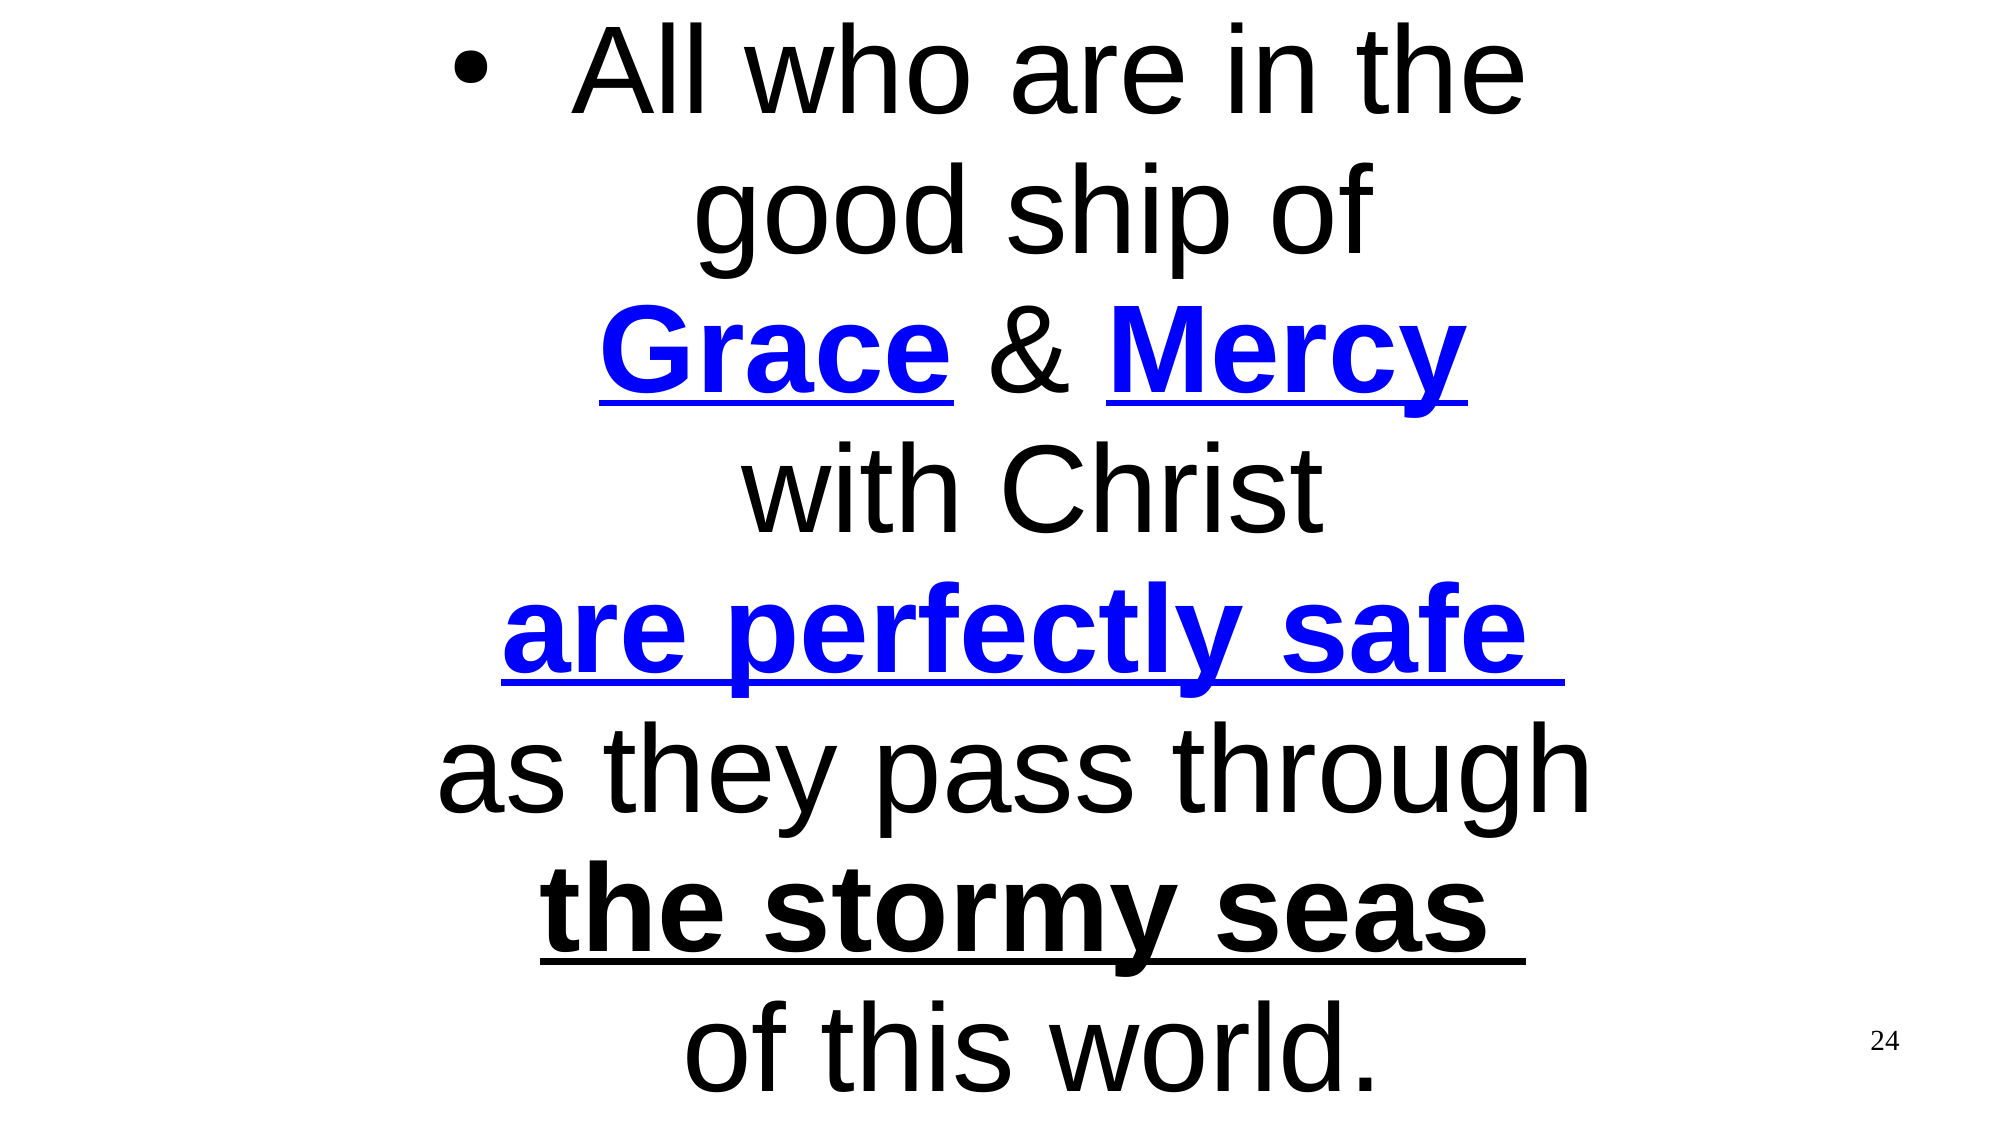

# All who are in the good ship of Grace & Mercy with Christ are perfectly safe as they pass through the stormy seas of this world.
24